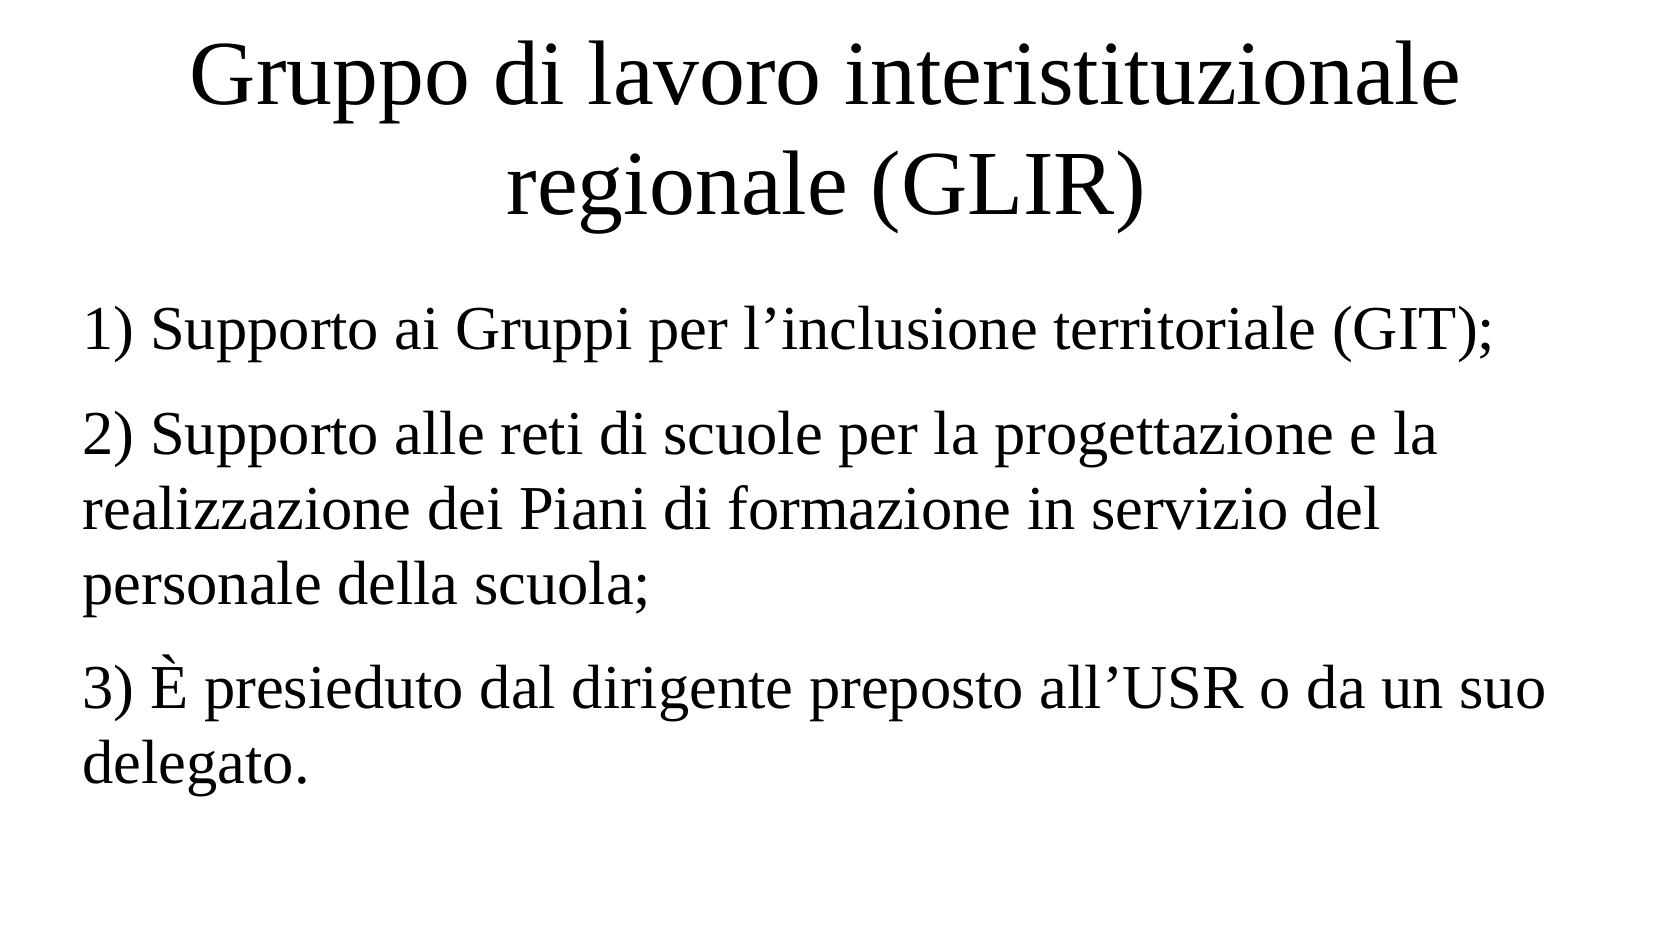

# Gruppo di lavoro interistituzionale regionale (GLIR)
 Supporto ai Gruppi per l’inclusione territoriale (GIT);
 Supporto alle reti di scuole per la progettazione e la realizzazione dei Piani di formazione in servizio del personale della scuola;
 È presieduto dal dirigente preposto all’USR o da un suo delegato.